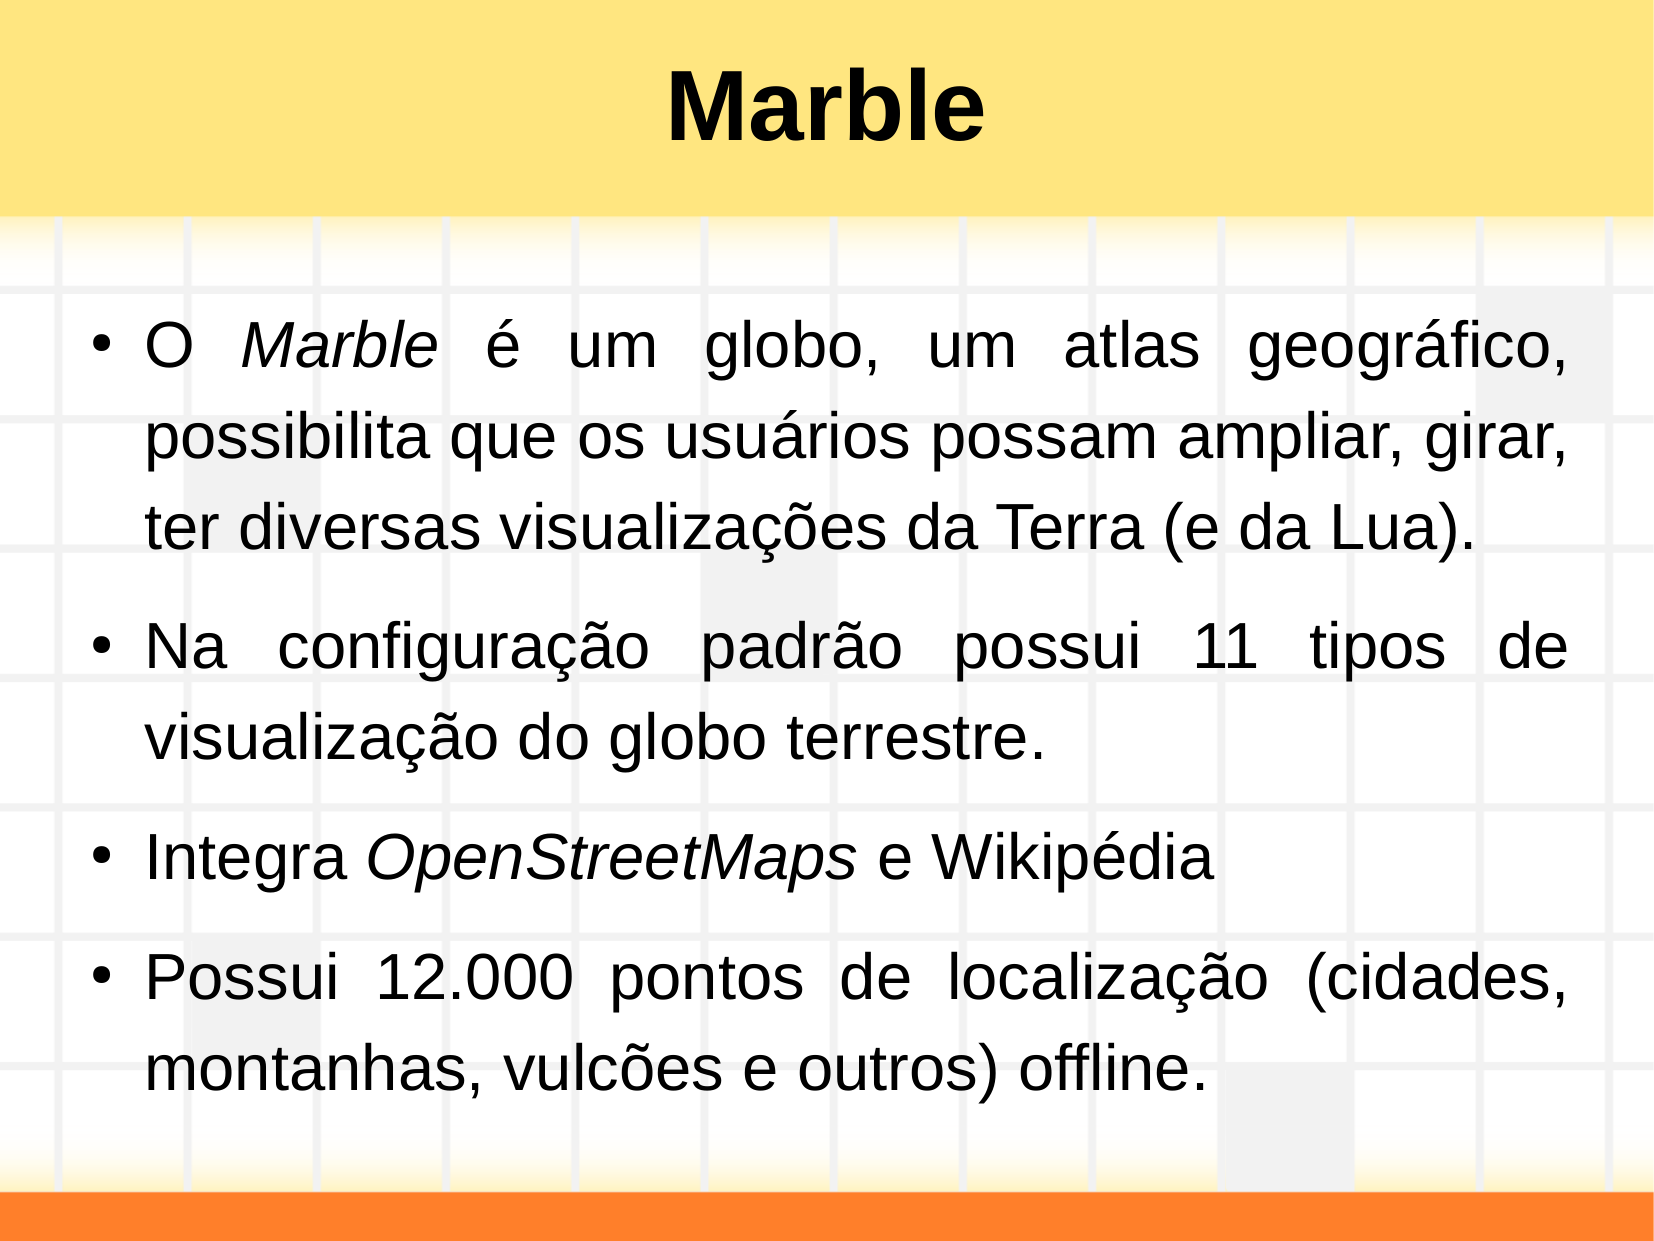

# Marble
O Marble é um globo, um atlas geográfico, possibilita que os usuários possam ampliar, girar, ter diversas visualizações da Terra (e da Lua).
Na configuração padrão possui 11 tipos de visualização do globo terrestre.
Integra OpenStreetMaps e Wikipédia
Possui 12.000 pontos de localização (cidades, montanhas, vulcões e outros) offline.